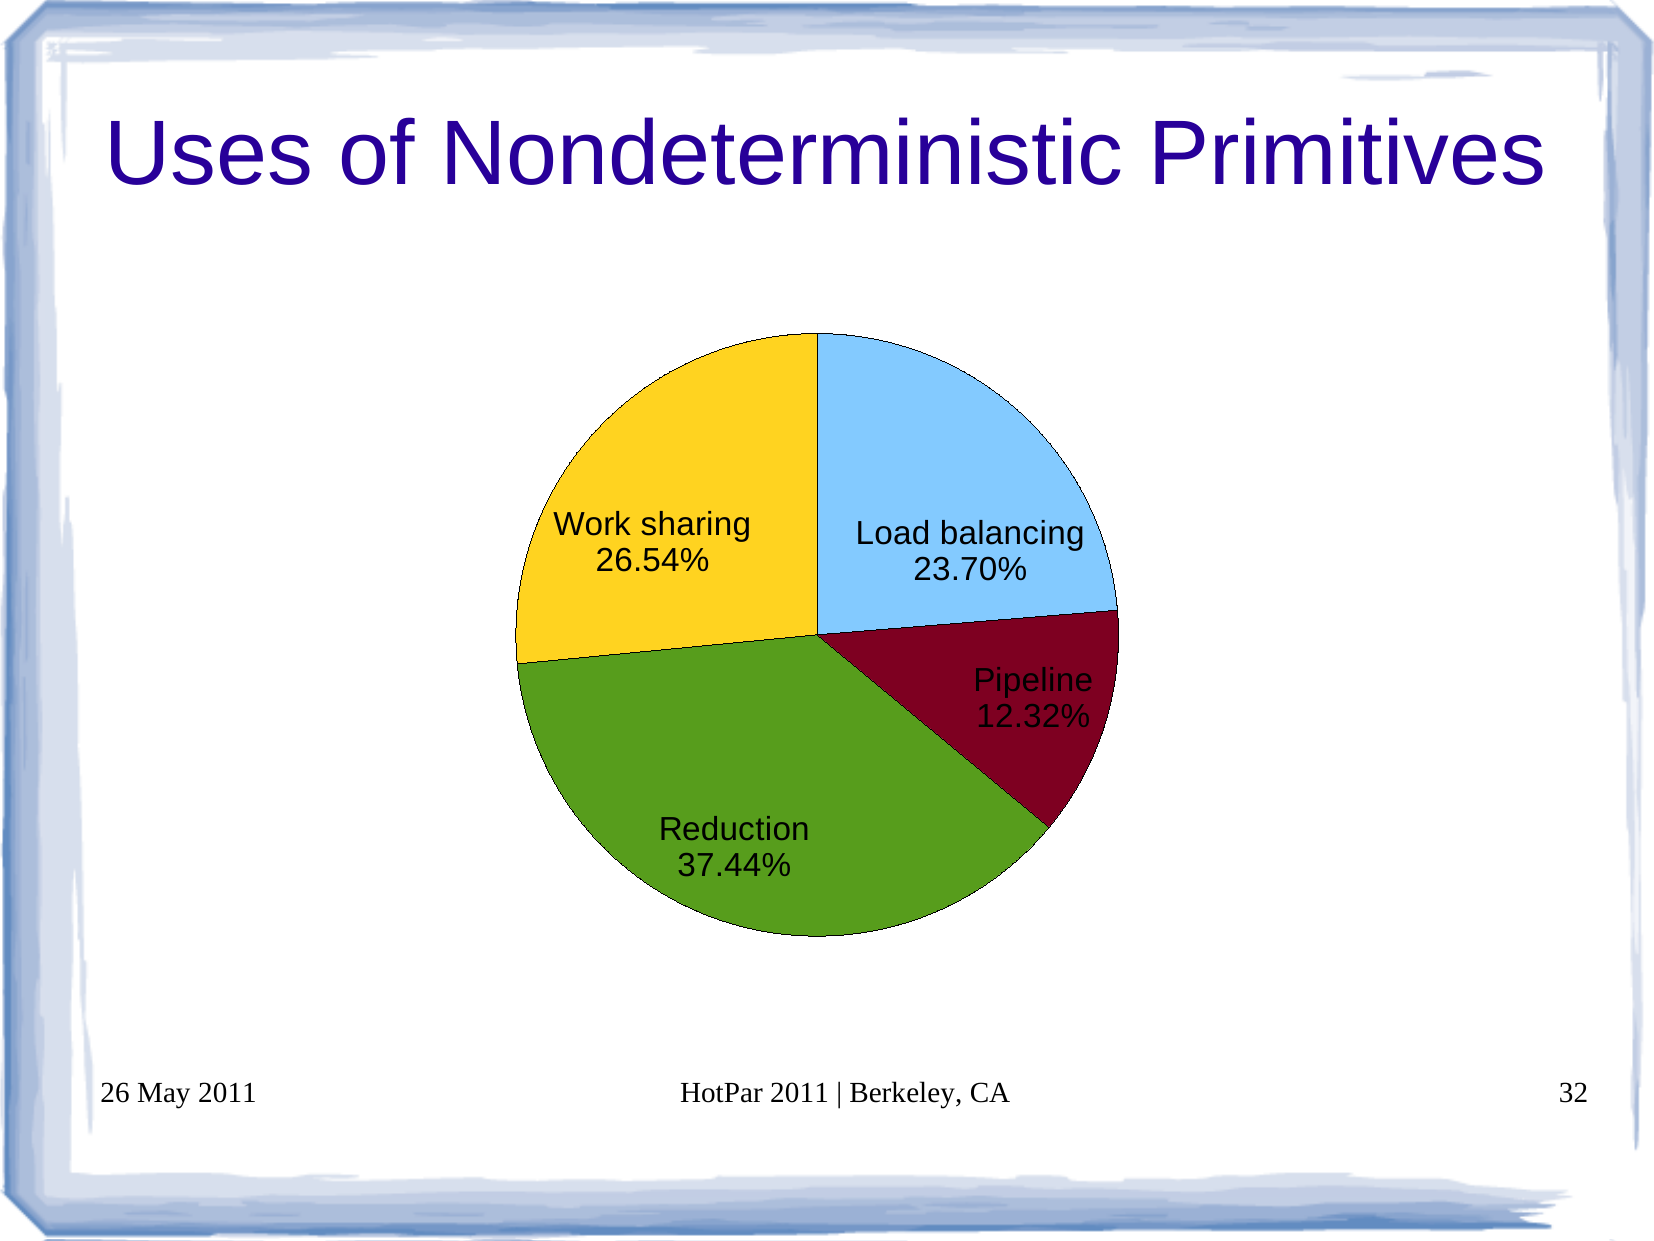

# Uses of Nondeterministic Primitives
### Chart
| Category | Row 56 |
|---|---|
| Work sharing | 0.265402843601896 |
| Reduction | 0.374407582938389 |
| Pipeline | 0.123222748815166 |
| Load balancing | 0.23696682464455 |26 May 2011
HotPar 2011 | Berkeley, CA
32